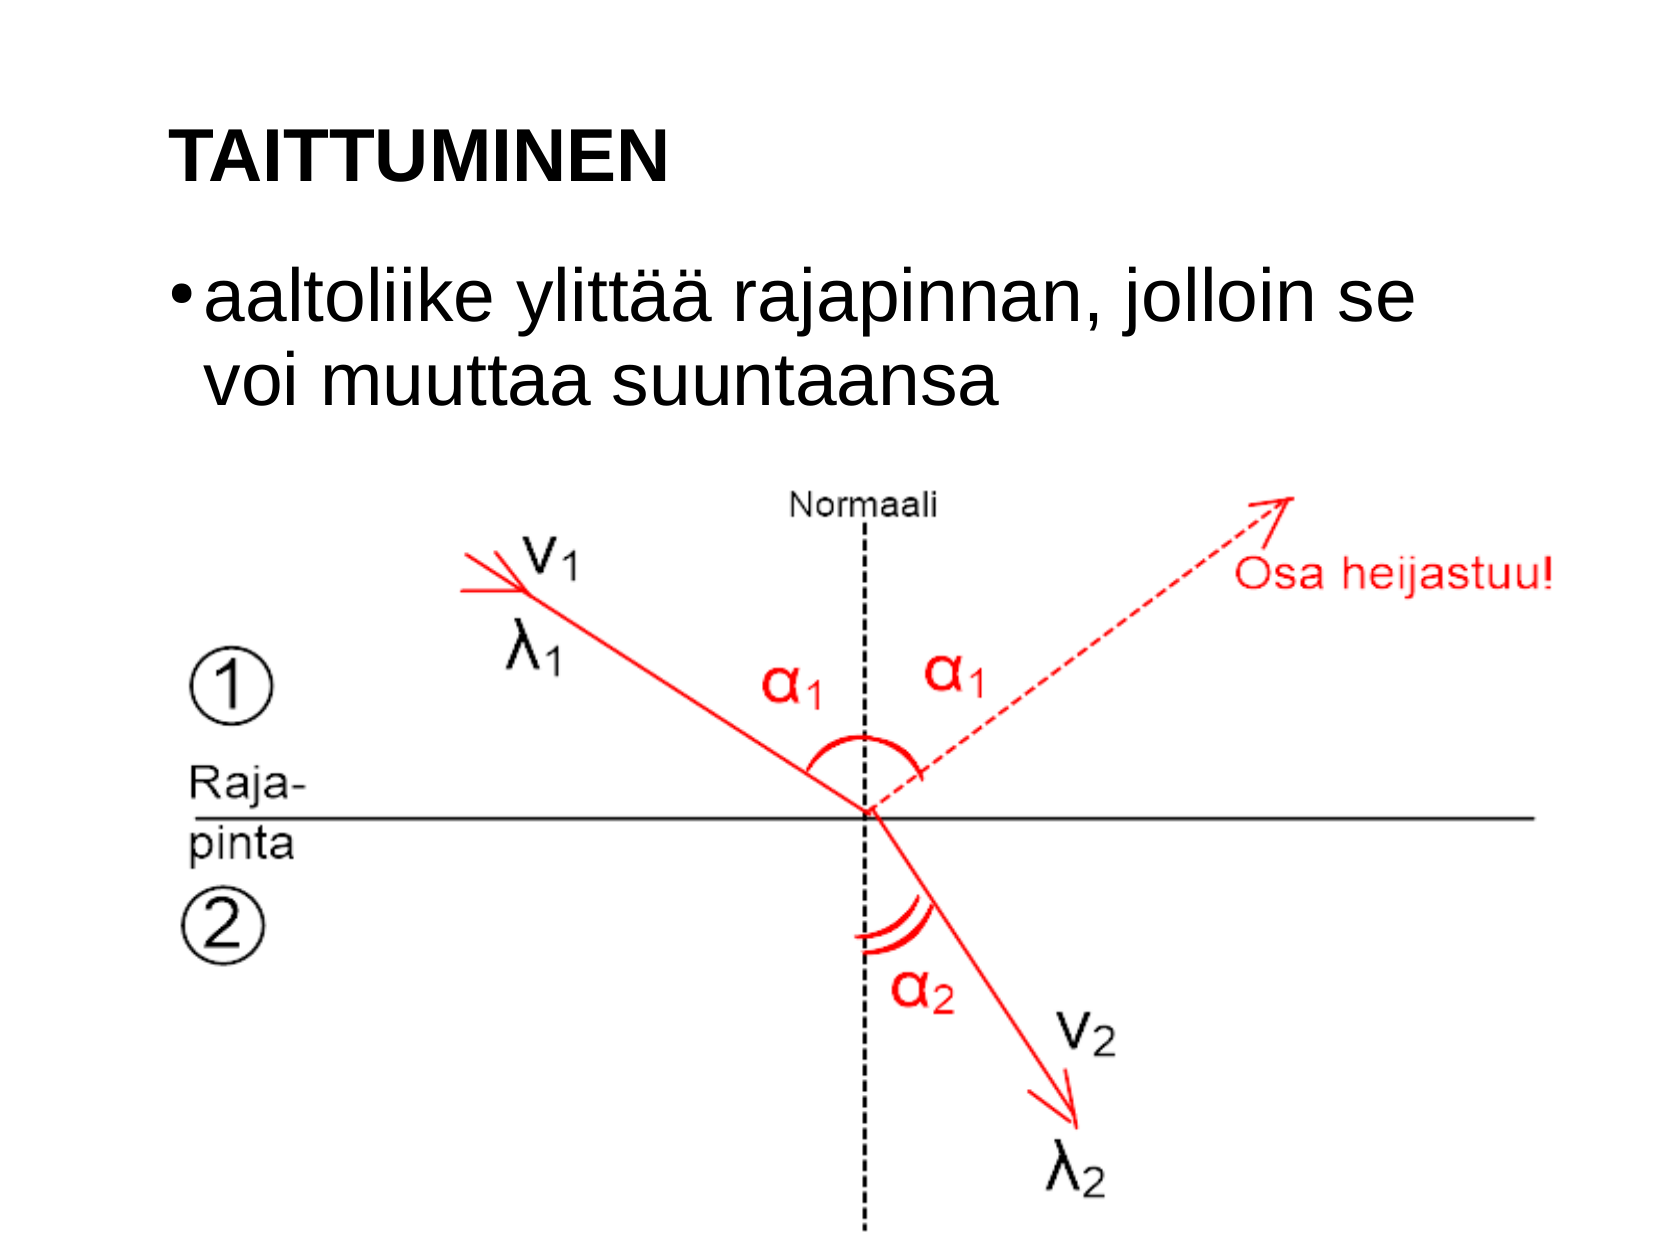

TAITTUMINEN
aaltoliike ylittää rajapinnan, jolloin se voi muuttaa suuntaansa